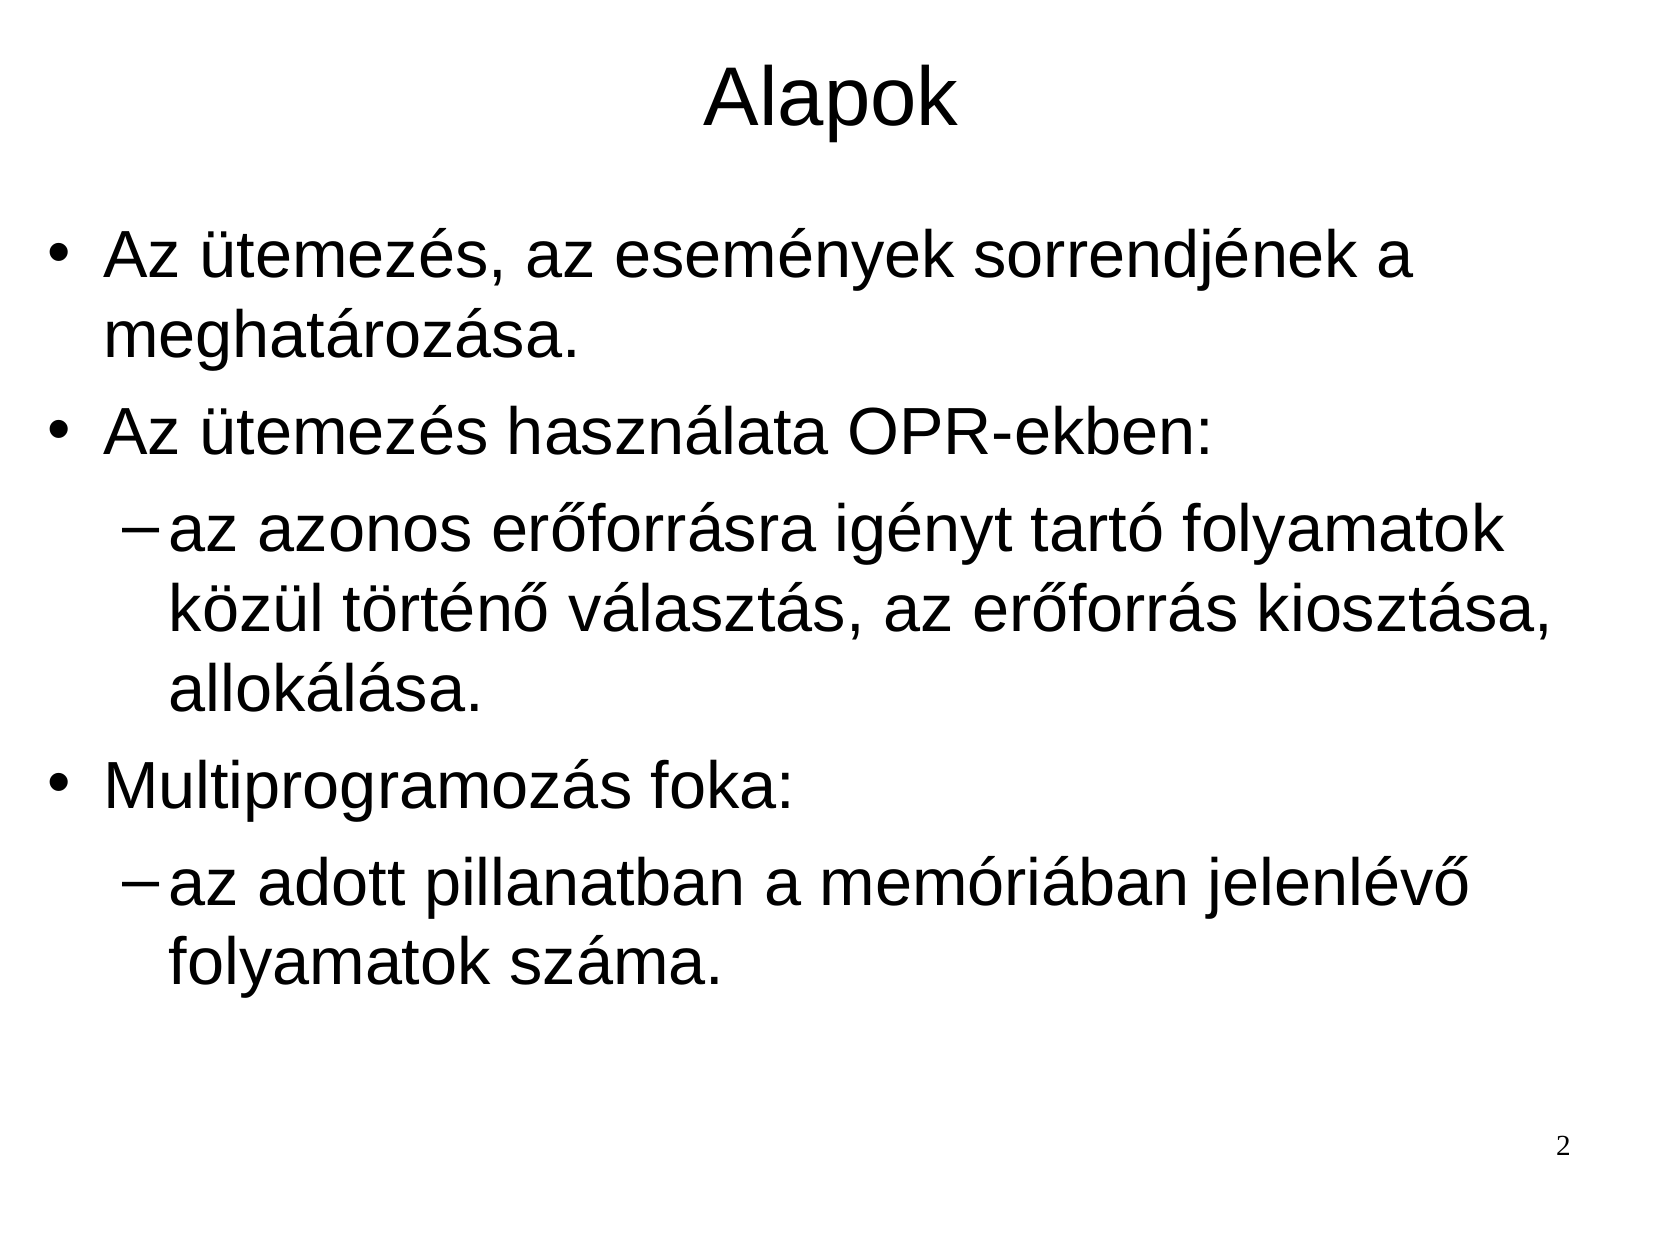

# Alapok
Az ütemezés, az események sorrendjének a meghatározása.
Az ütemezés használata OPR-ekben:
az azonos erőforrásra igényt tartó folyamatok közül történő választás, az erőforrás kiosztása, allokálása.
Multiprogramozás foka:
az adott pillanatban a memóriában jelenlévő folyamatok száma.
2